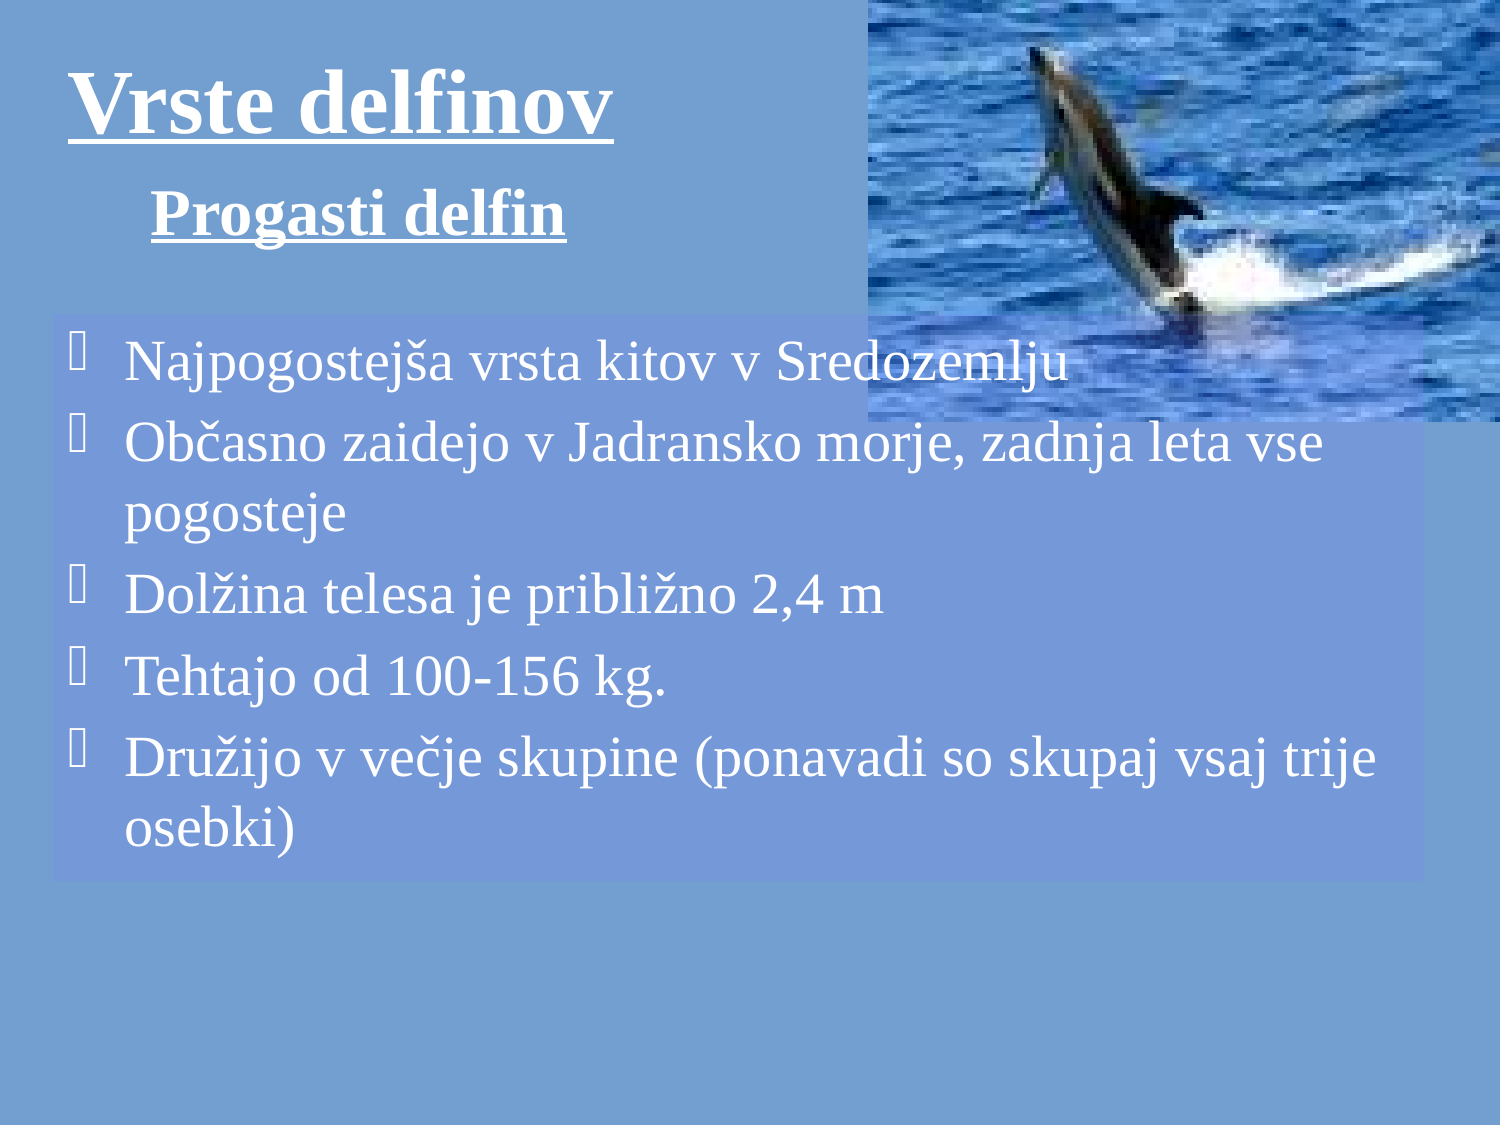

Vrste delfinov
Progasti delfin
Najpogostejša vrsta kitov v Sredozemlju
Občasno zaidejo v Jadransko morje, zadnja leta vse pogosteje
Dolžina telesa je približno 2,4 m
Tehtajo od 100-156 kg.
Družijo v večje skupine (ponavadi so skupaj vsaj trije osebki)